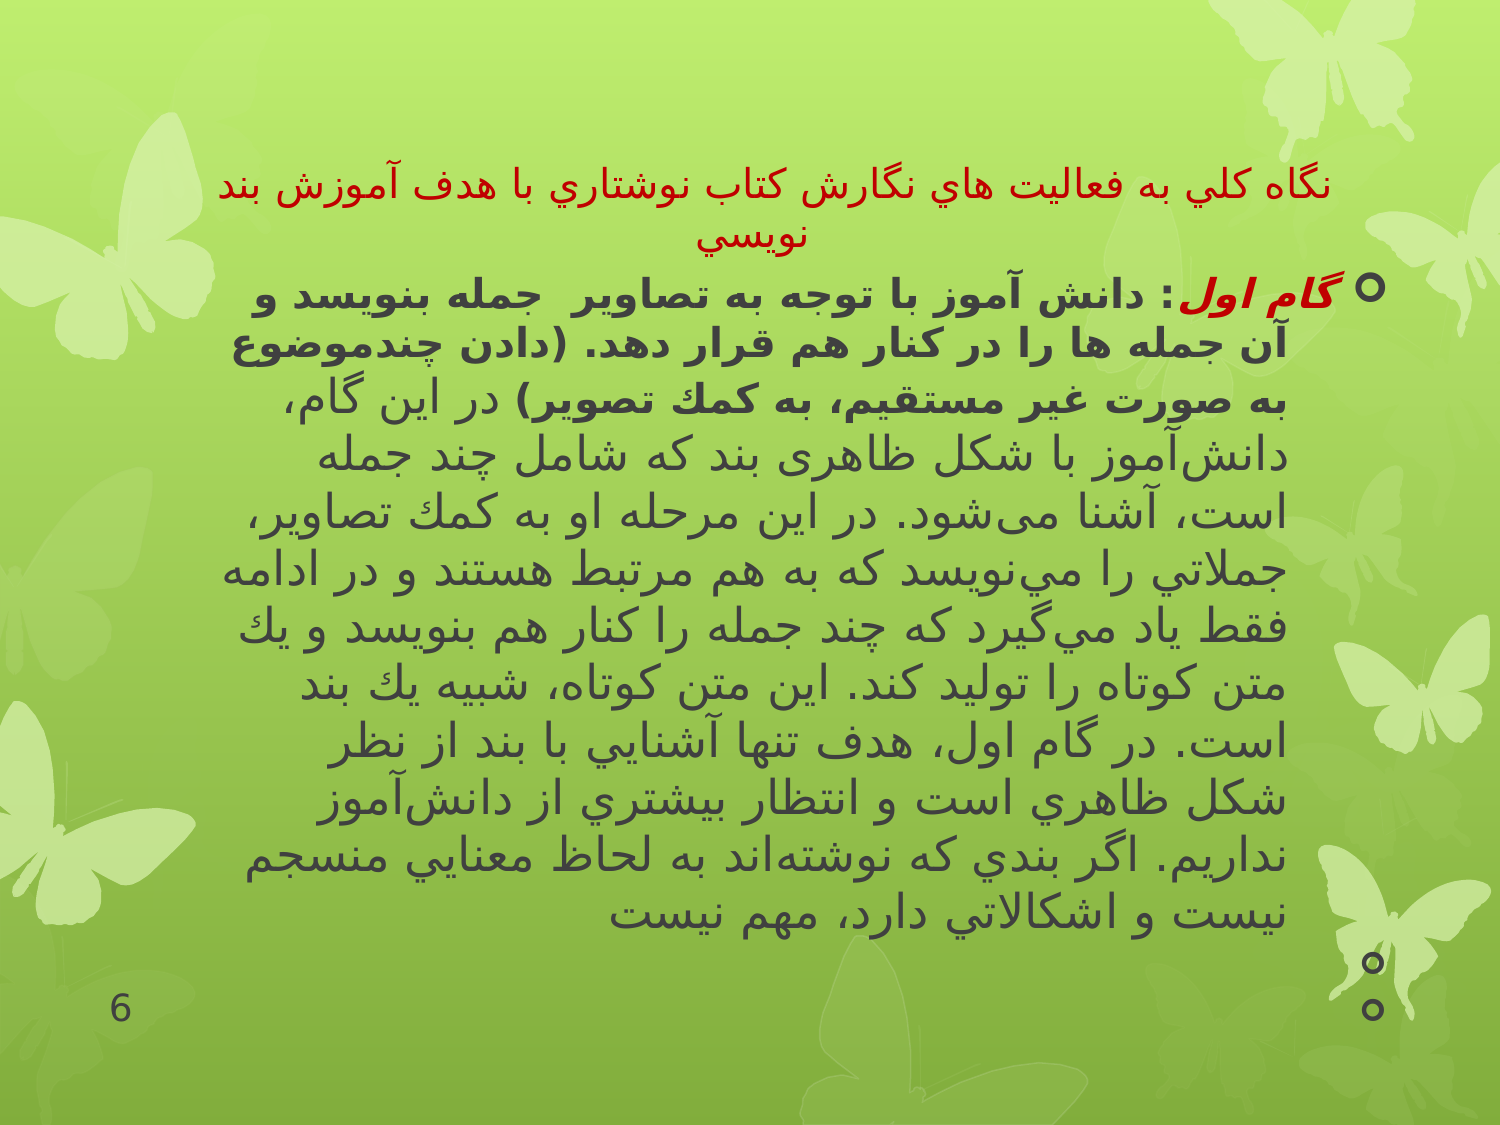

# نگاه كلي به فعاليت هاي نگارش كتاب نوشتاري با هدف آموزش بند نويسي
گام اول: دانش آموز با توجه به تصاوير جمله بنويسد و آن جمله ها را در كنار هم قرار دهد. (دادن چندموضوع به صورت غير مستقيم، به كمك تصوير) در اين گام، دانش‌آموز با شکل ظاهری بند که شامل چند جمله است، آشنا می‌شود. در اين مرحله او به كمك تصاوير، جملاتي را مي‌نويسد كه به هم مرتبط هستند و در ادامه فقط ياد مي‌گيرد كه چند جمله را كنار هم بنويسد و يك متن كوتاه را توليد كند. اين متن كوتاه، شبيه يك بند است. در گام اول، هدف تنها آشنايي با بند از نظر شكل ظاهري است و انتظار بيشتري از دانش‌آموز نداريم. اگر بندي كه نوشته‌اند به لحاظ معنايي منسجم نيست و اشكالاتي دارد، مهم نيست